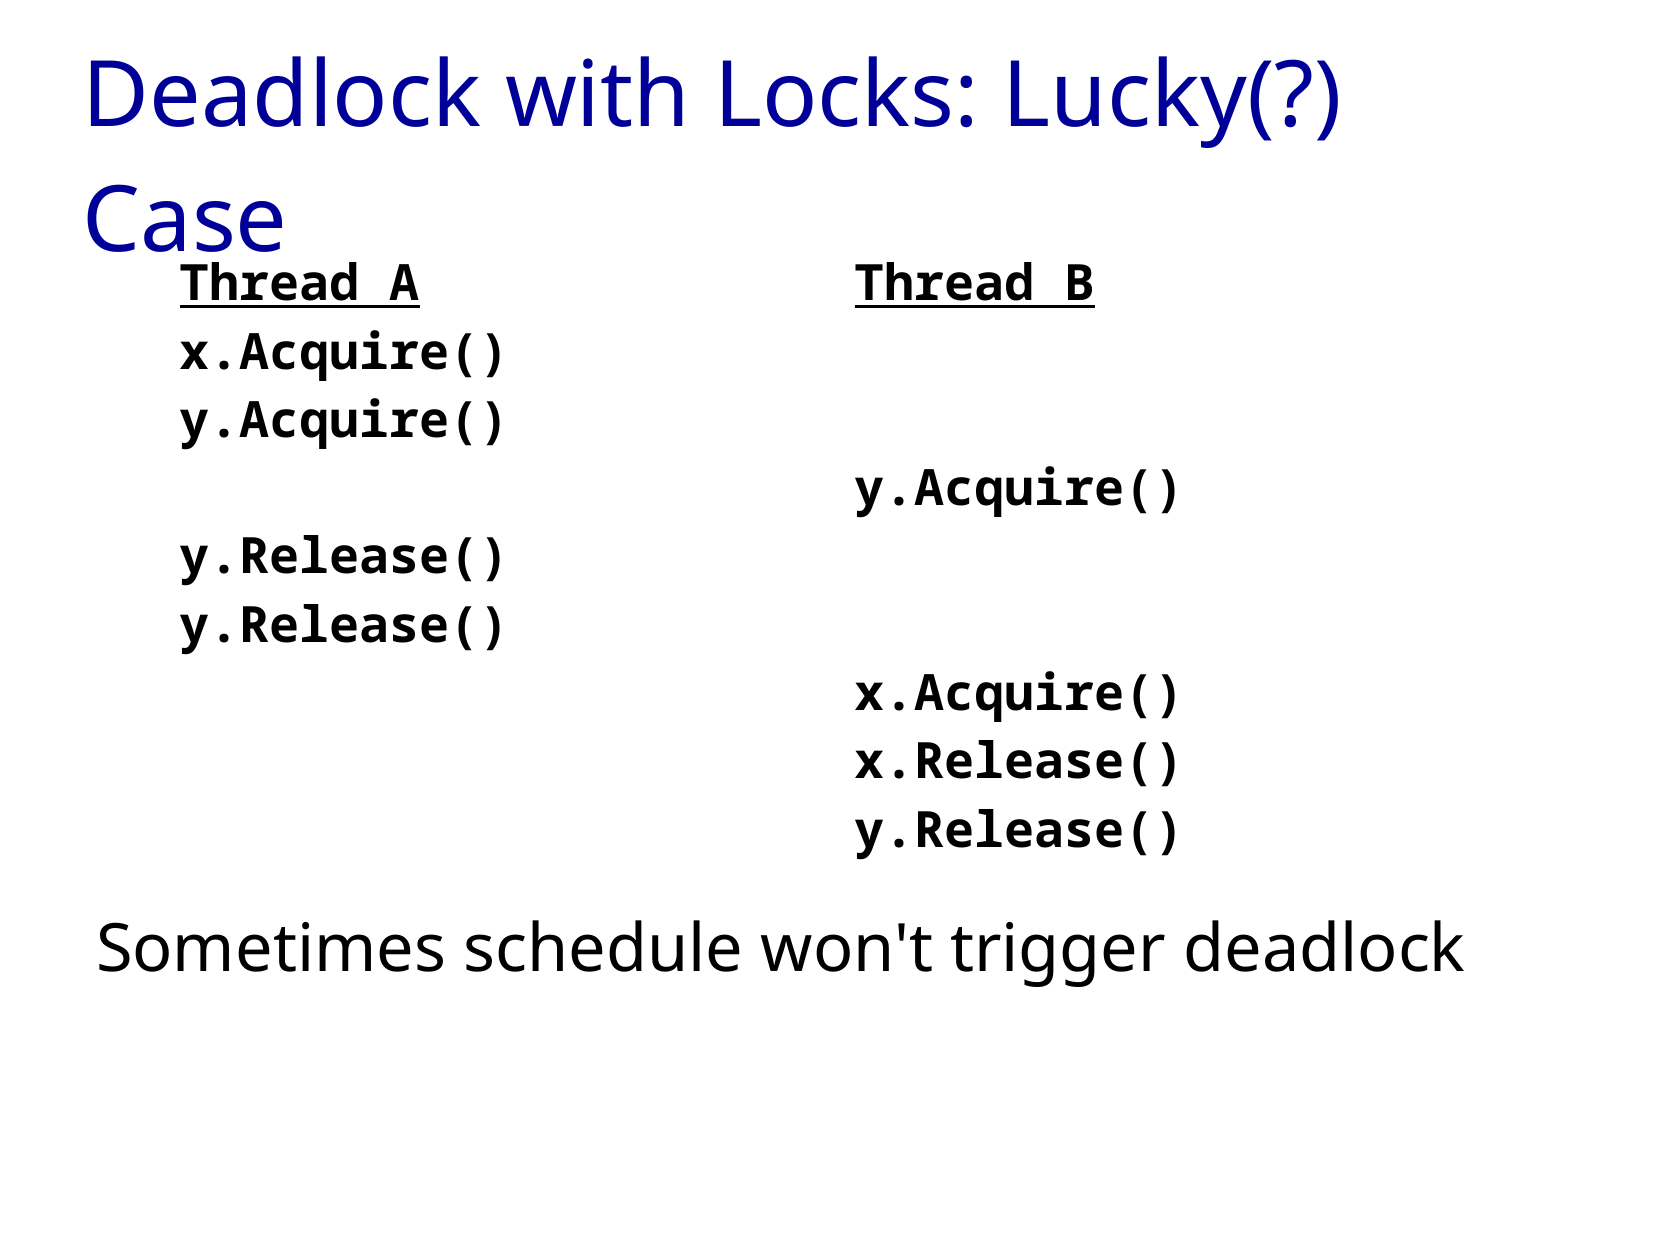

# Deadlock with Locks: Lucky(?) Case
Thread A
x.Acquire()
y.Acquire()
y.Release()
y.Release()
Thread B
y.Acquire()
x.Acquire()
x.Release()
y.Release()
Sometimes schedule won't trigger deadlock